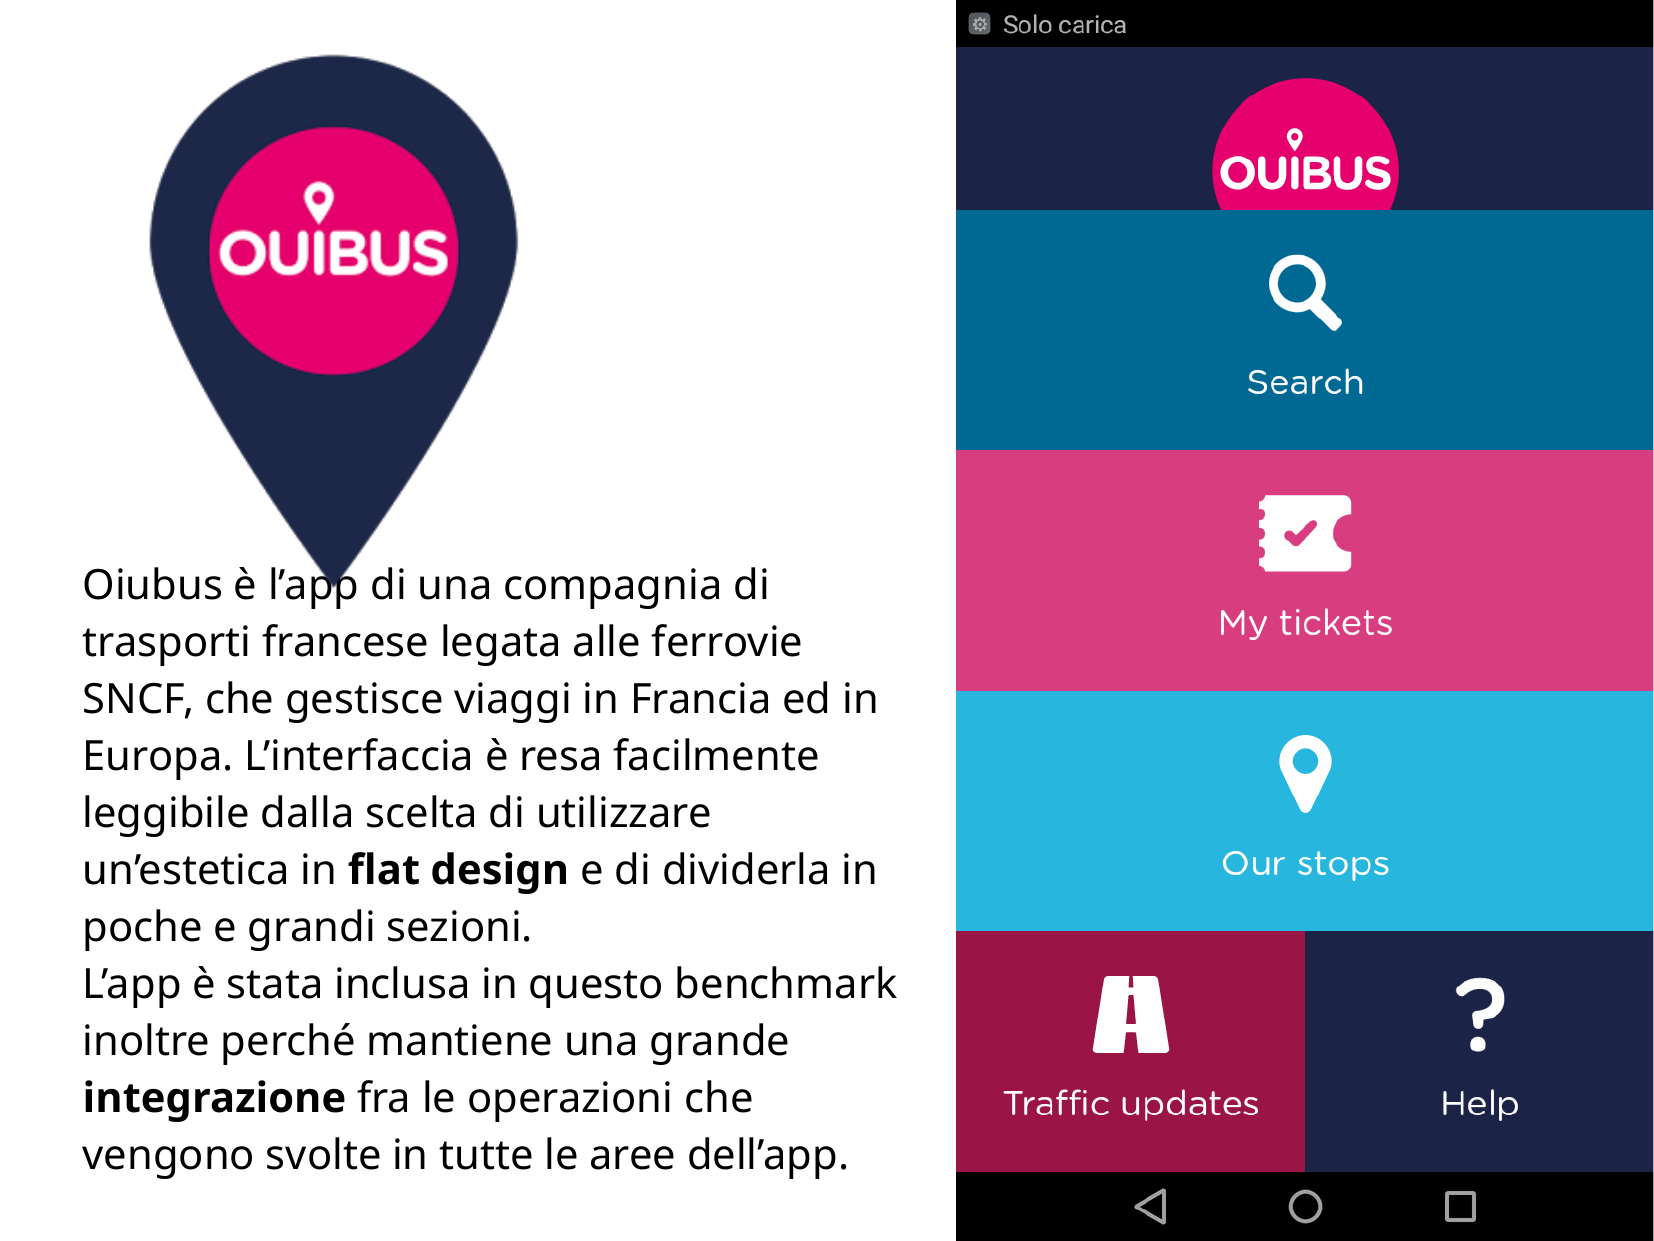

# Oiubus è l’app di una compagnia di trasporti francese legata alle ferrovie SNCF, che gestisce viaggi in Francia ed in Europa. L’interfaccia è resa facilmente leggibile dalla scelta di utilizzare un’estetica in flat design e di dividerla in poche e grandi sezioni.
L’app è stata inclusa in questo benchmark inoltre perché mantiene una grande integrazione fra le operazioni che vengono svolte in tutte le aree dell’app.